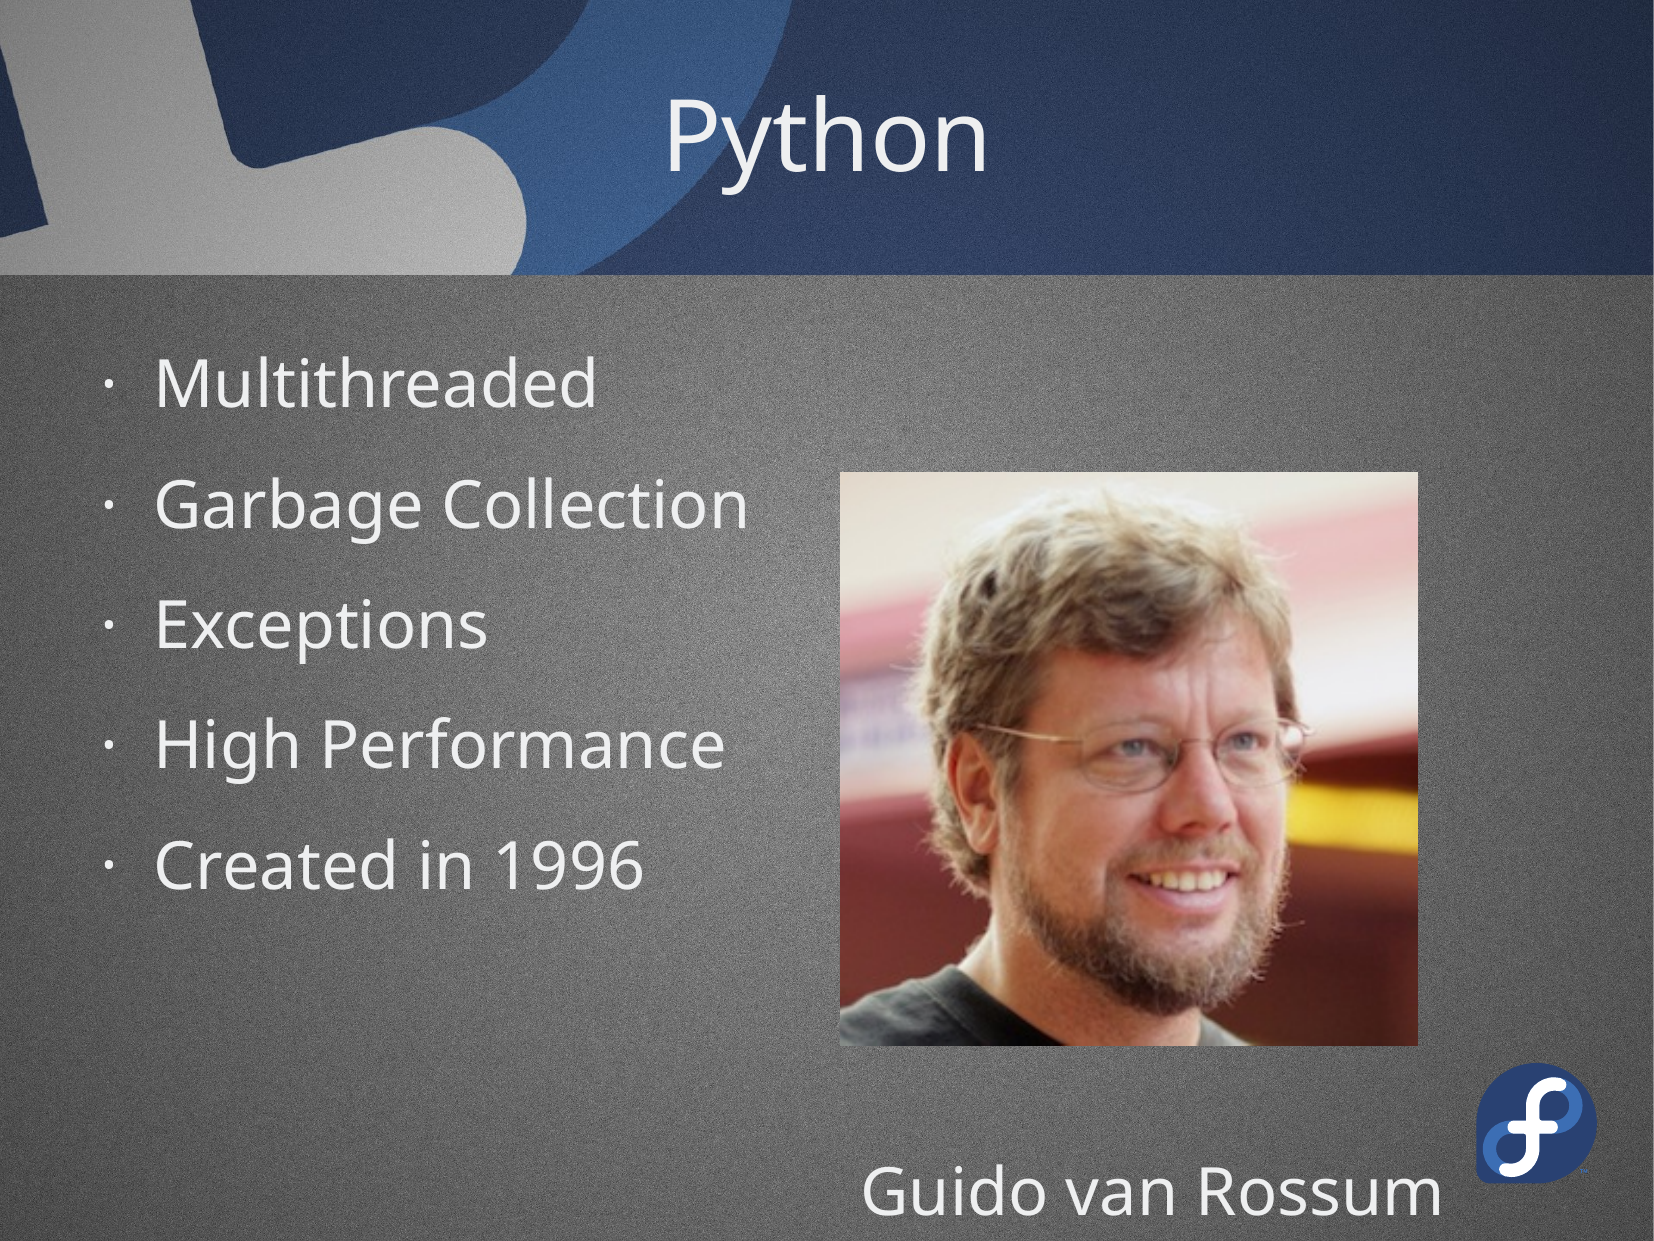

# Python
Multithreaded
Garbage Collection
Exceptions
High Performance
Created in 1996
 Guido van Rossum